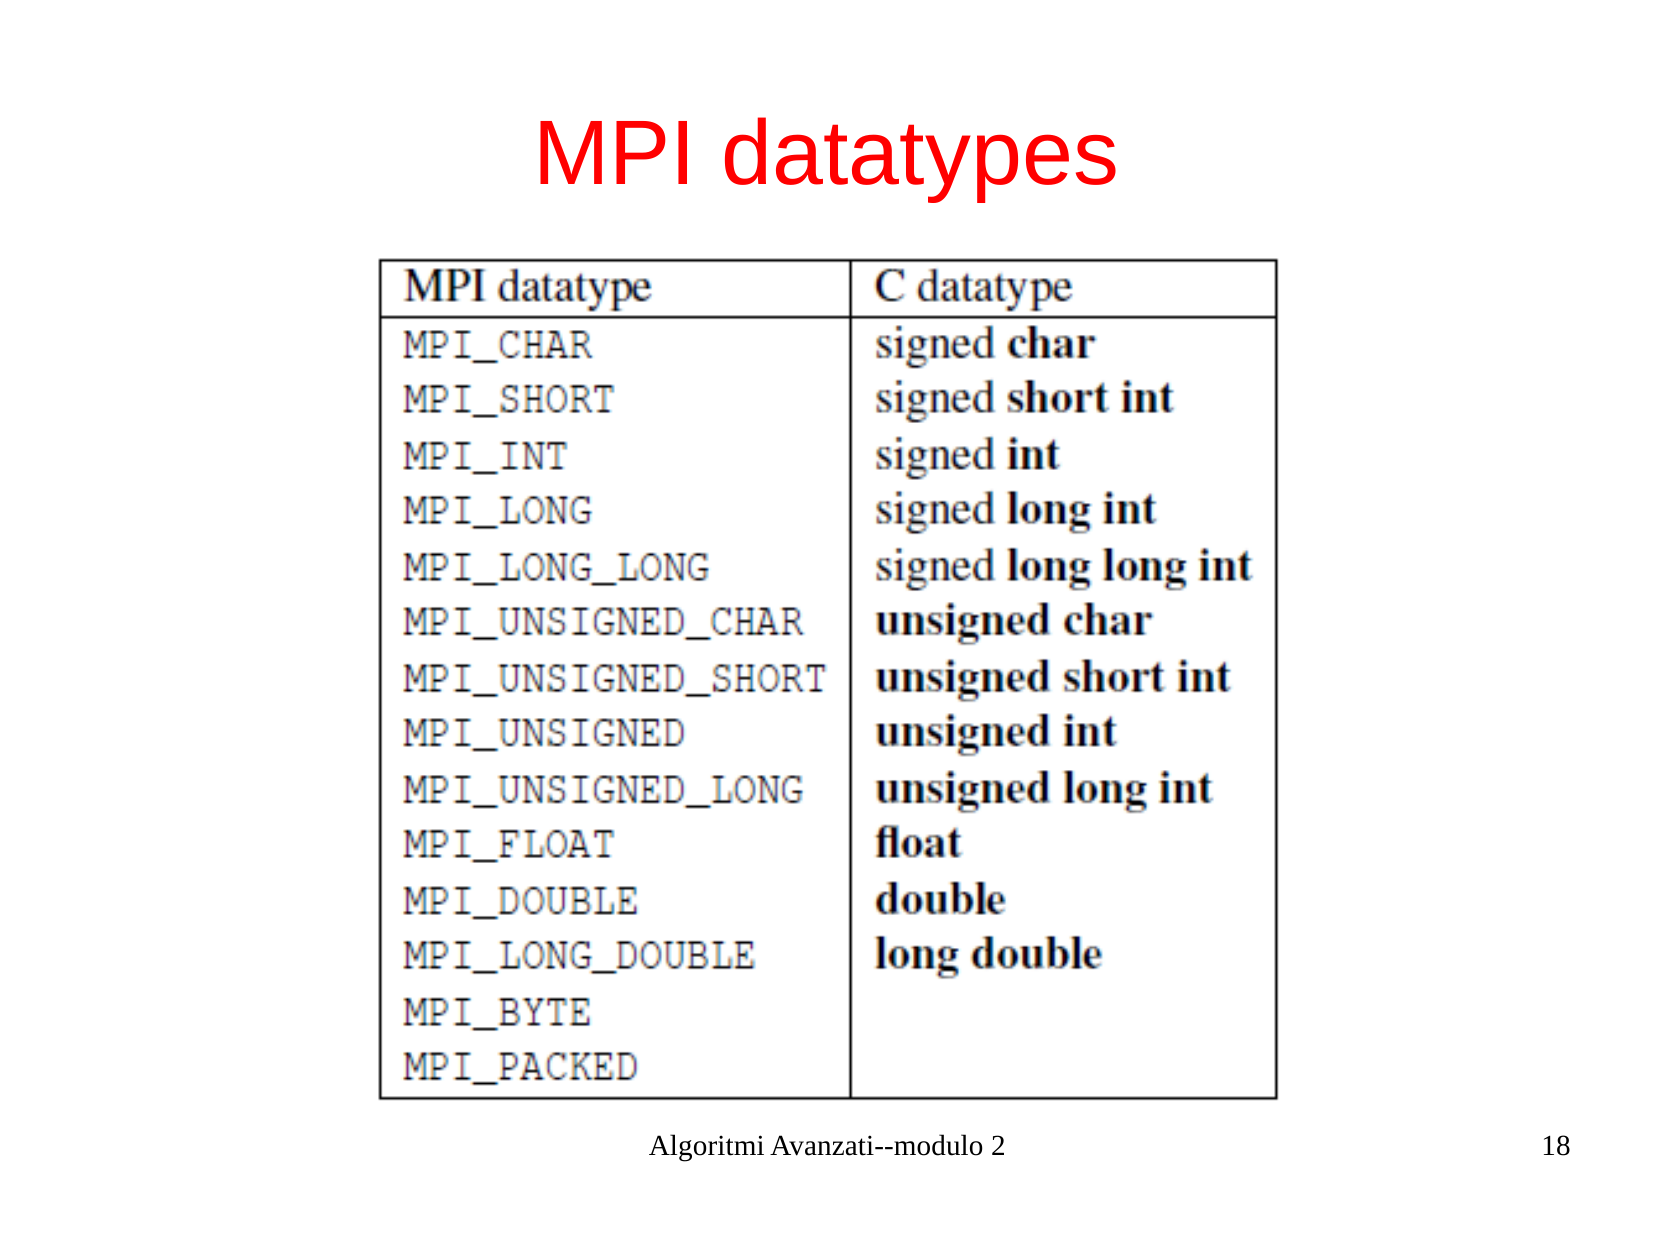

# MPI datatypes
Algoritmi Avanzati--modulo 2
18